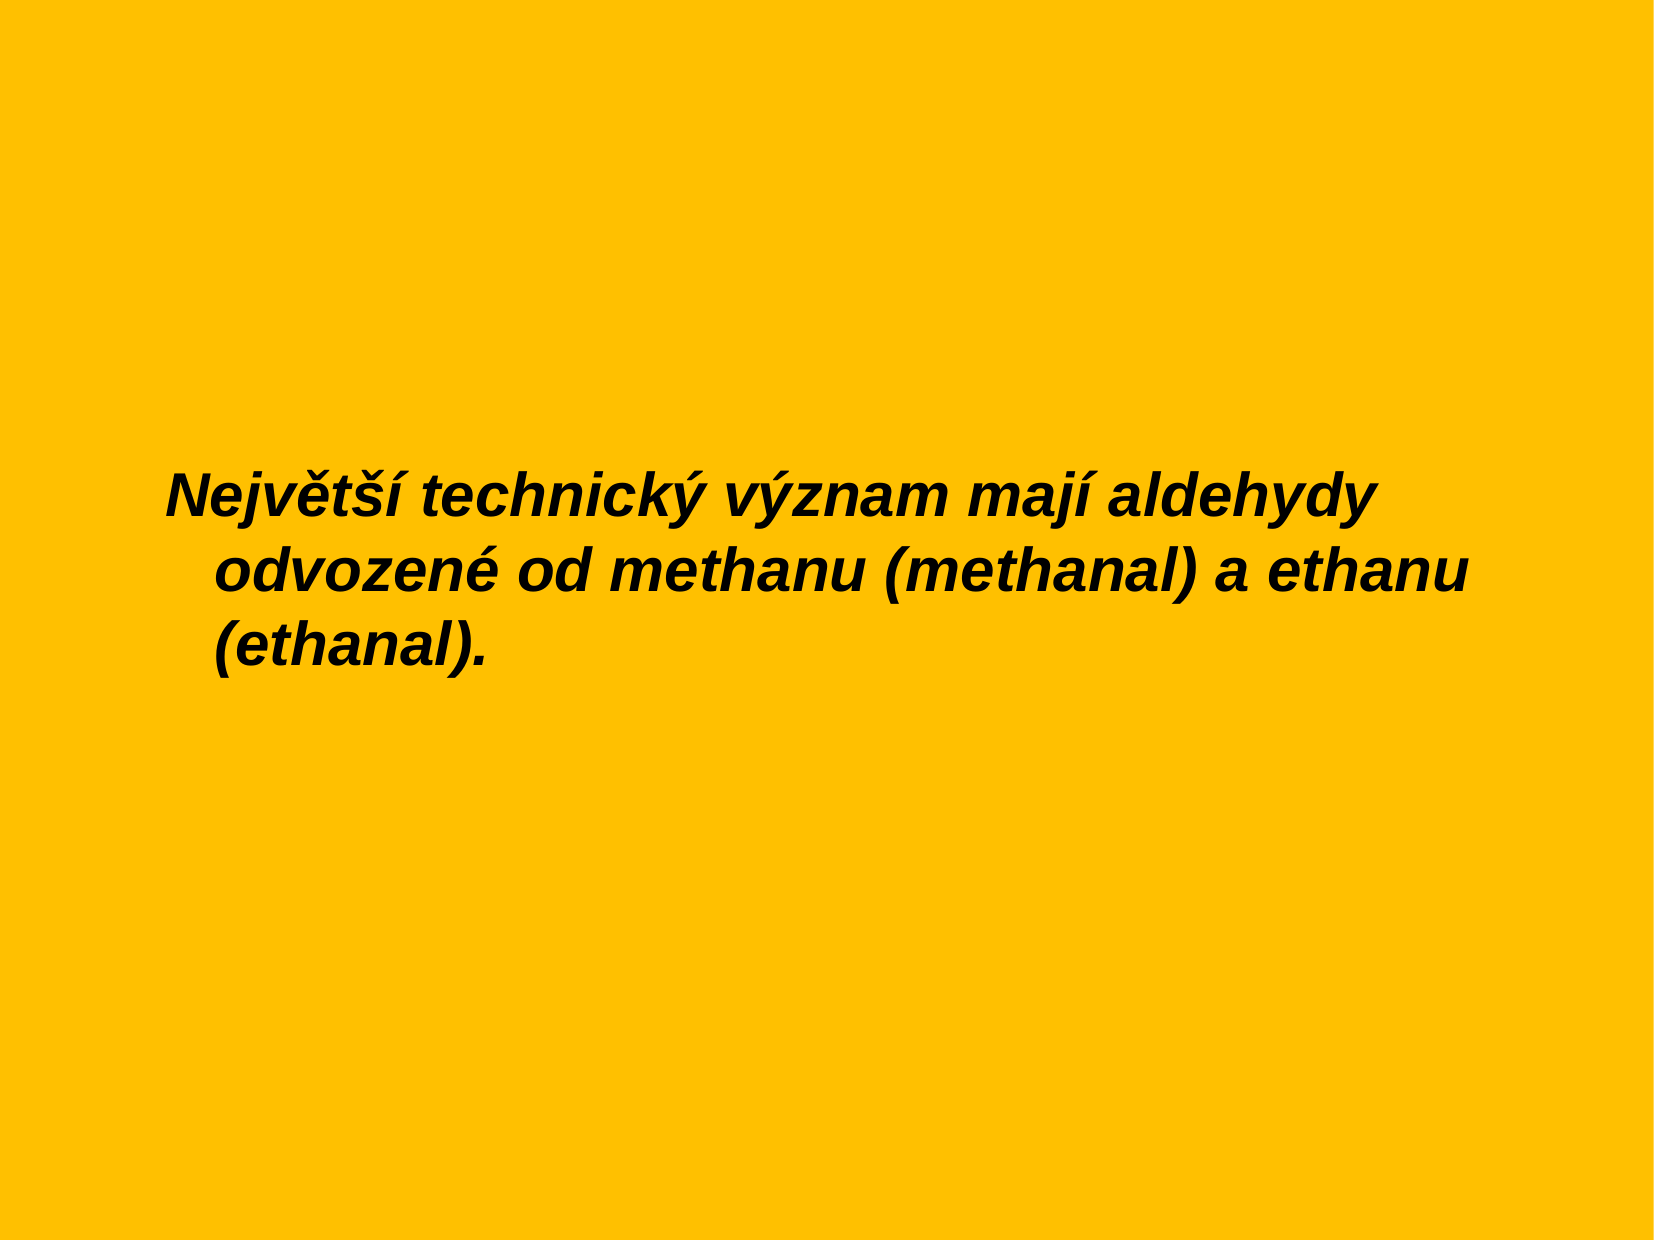

# Největší technický význam mají aldehydy odvozené od methanu (methanal) a ethanu (ethanal).